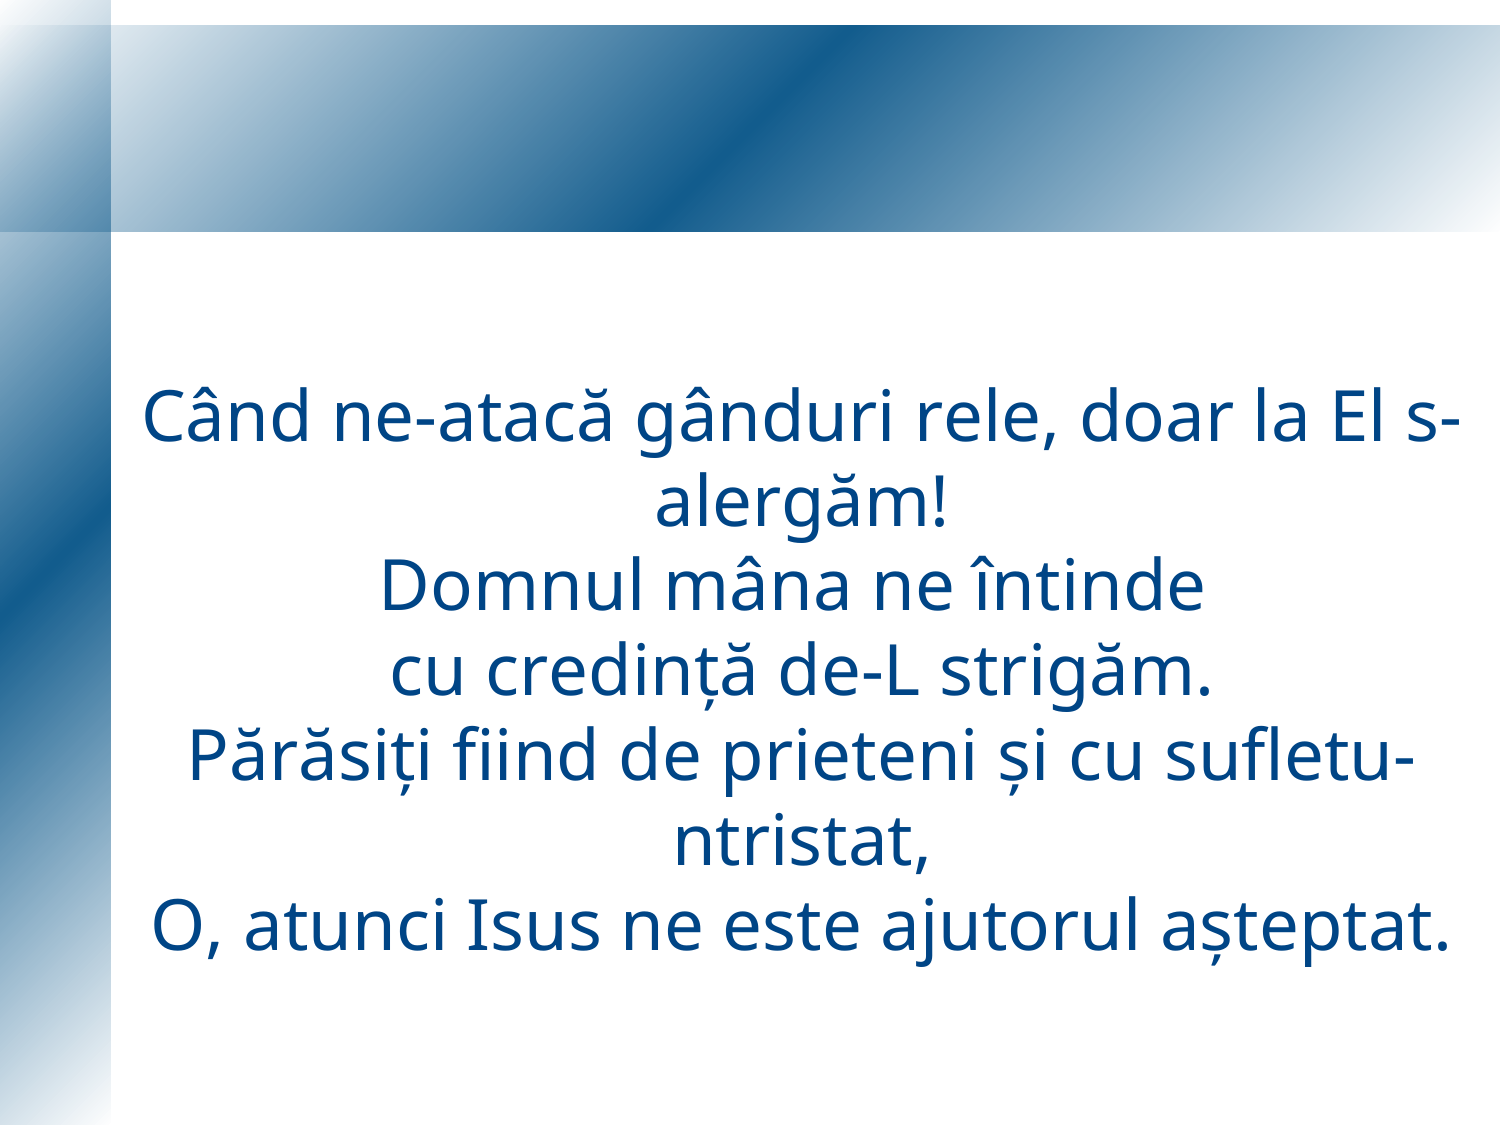

Când ne-atacă gânduri rele, doar la El s-alergăm!
Domnul mâna ne întinde
cu credinţă de-L strigăm.
Părăsiţi fiind de prieteni şi cu sufletu-ntristat,
O, atunci Isus ne este ajutorul aşteptat.